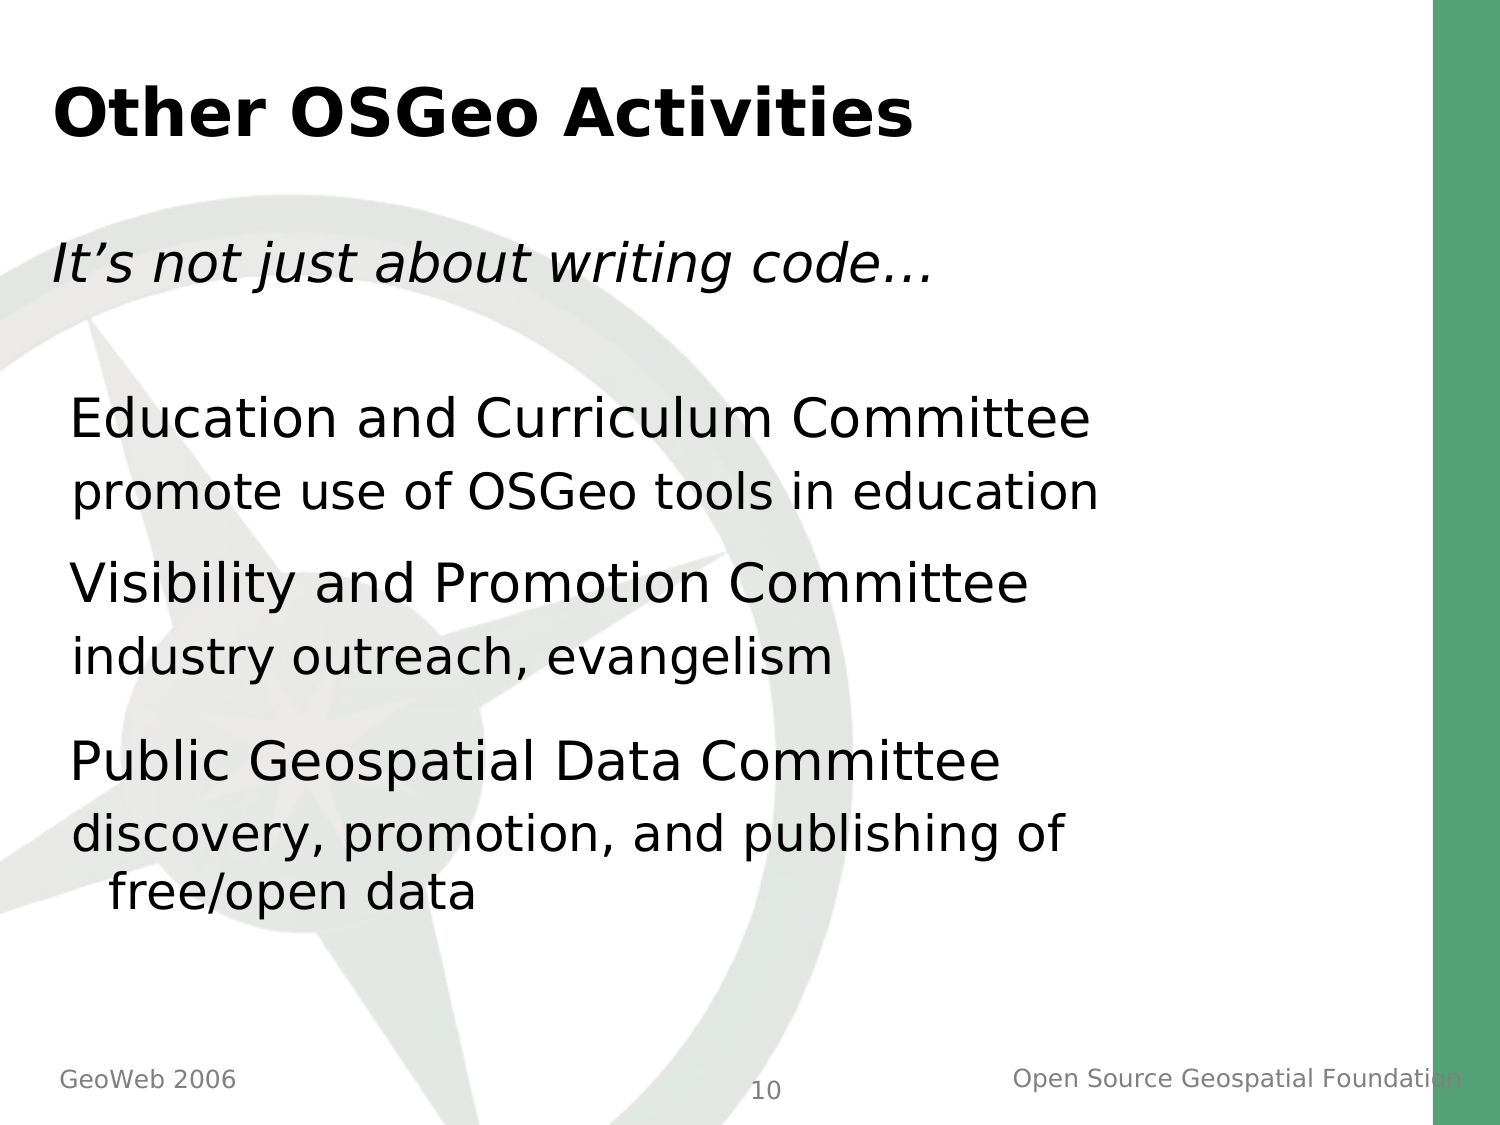

# Other OSGeo Activities
It’s not just about writing code…
 Education and Curriculum Committee
promote use of OSGeo tools in education
 Visibility and Promotion Committee
industry outreach, evangelism
 Public Geospatial Data Committee
discovery, promotion, and publishing of free/open data
Title of the presentation